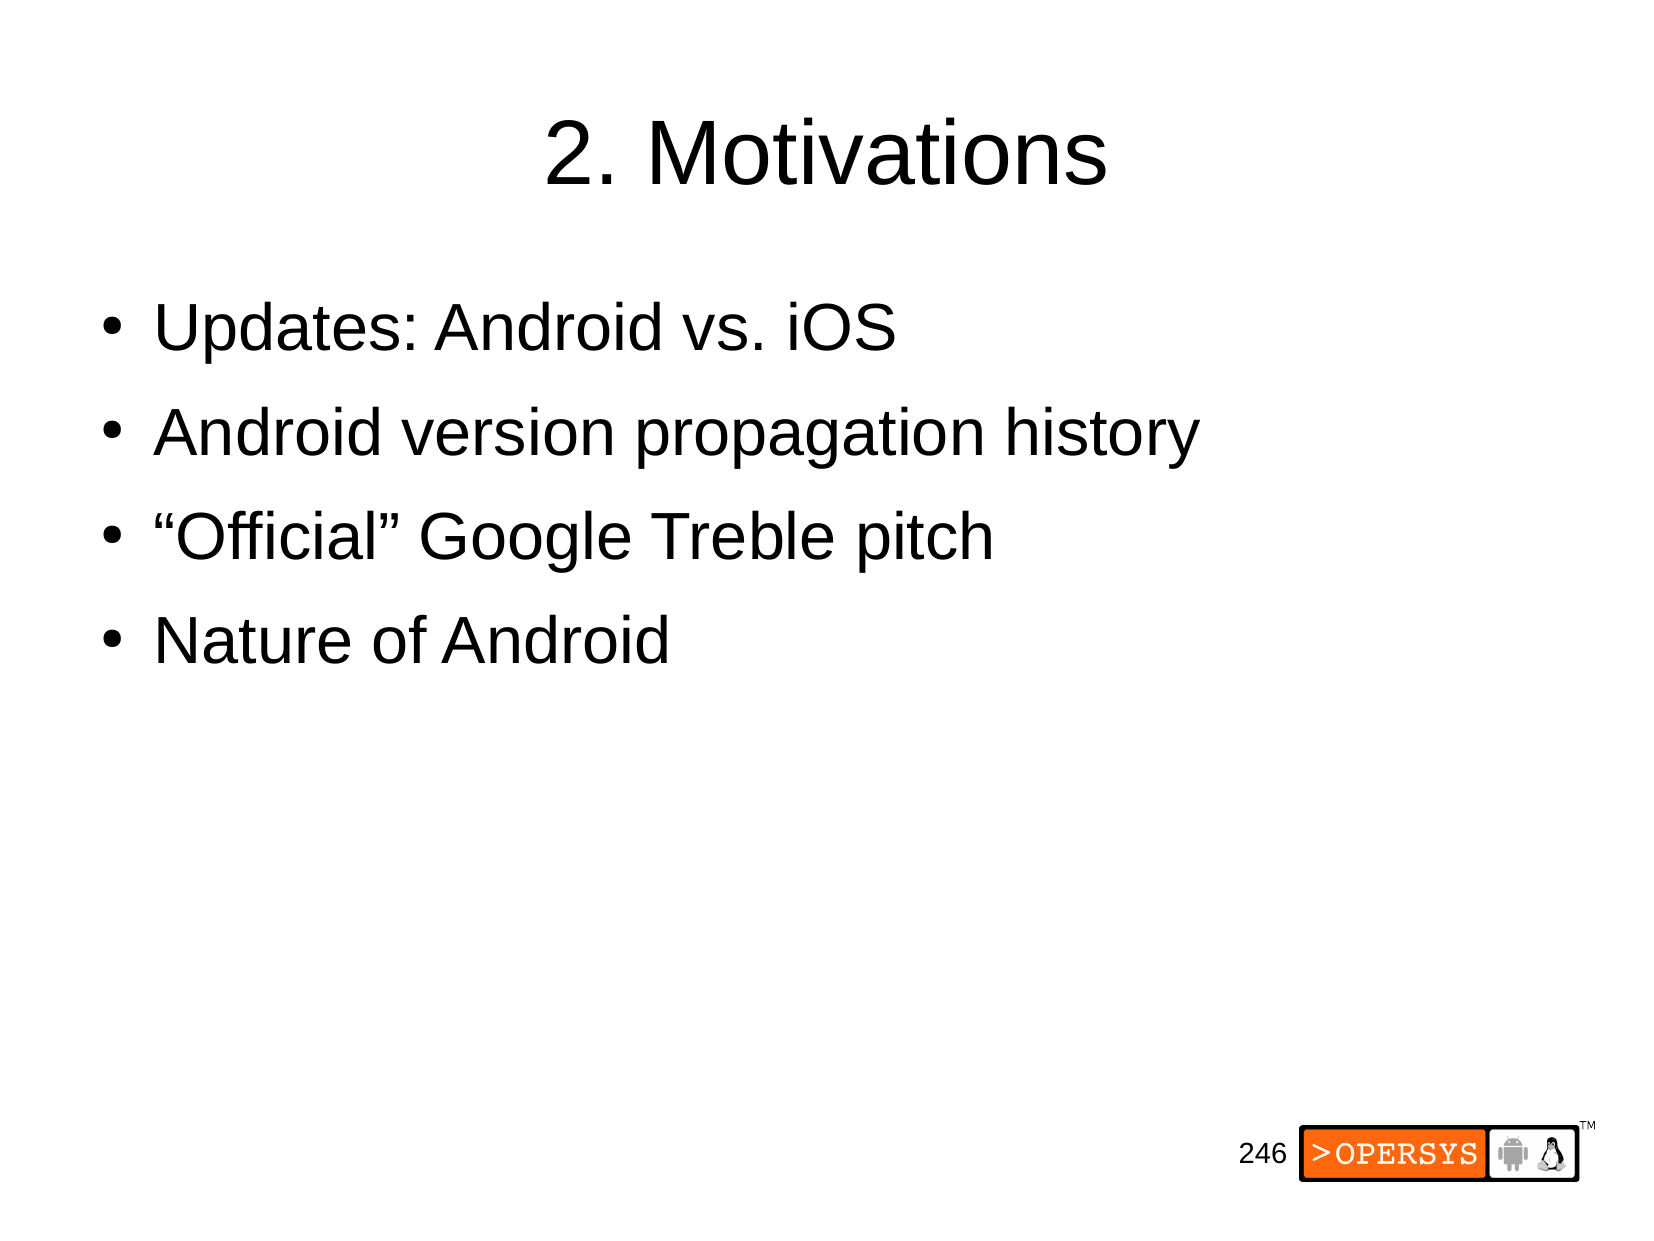

# 2. Motivations
Updates: Android vs. iOS
Android version propagation history
“Official” Google Treble pitch
Nature of Android